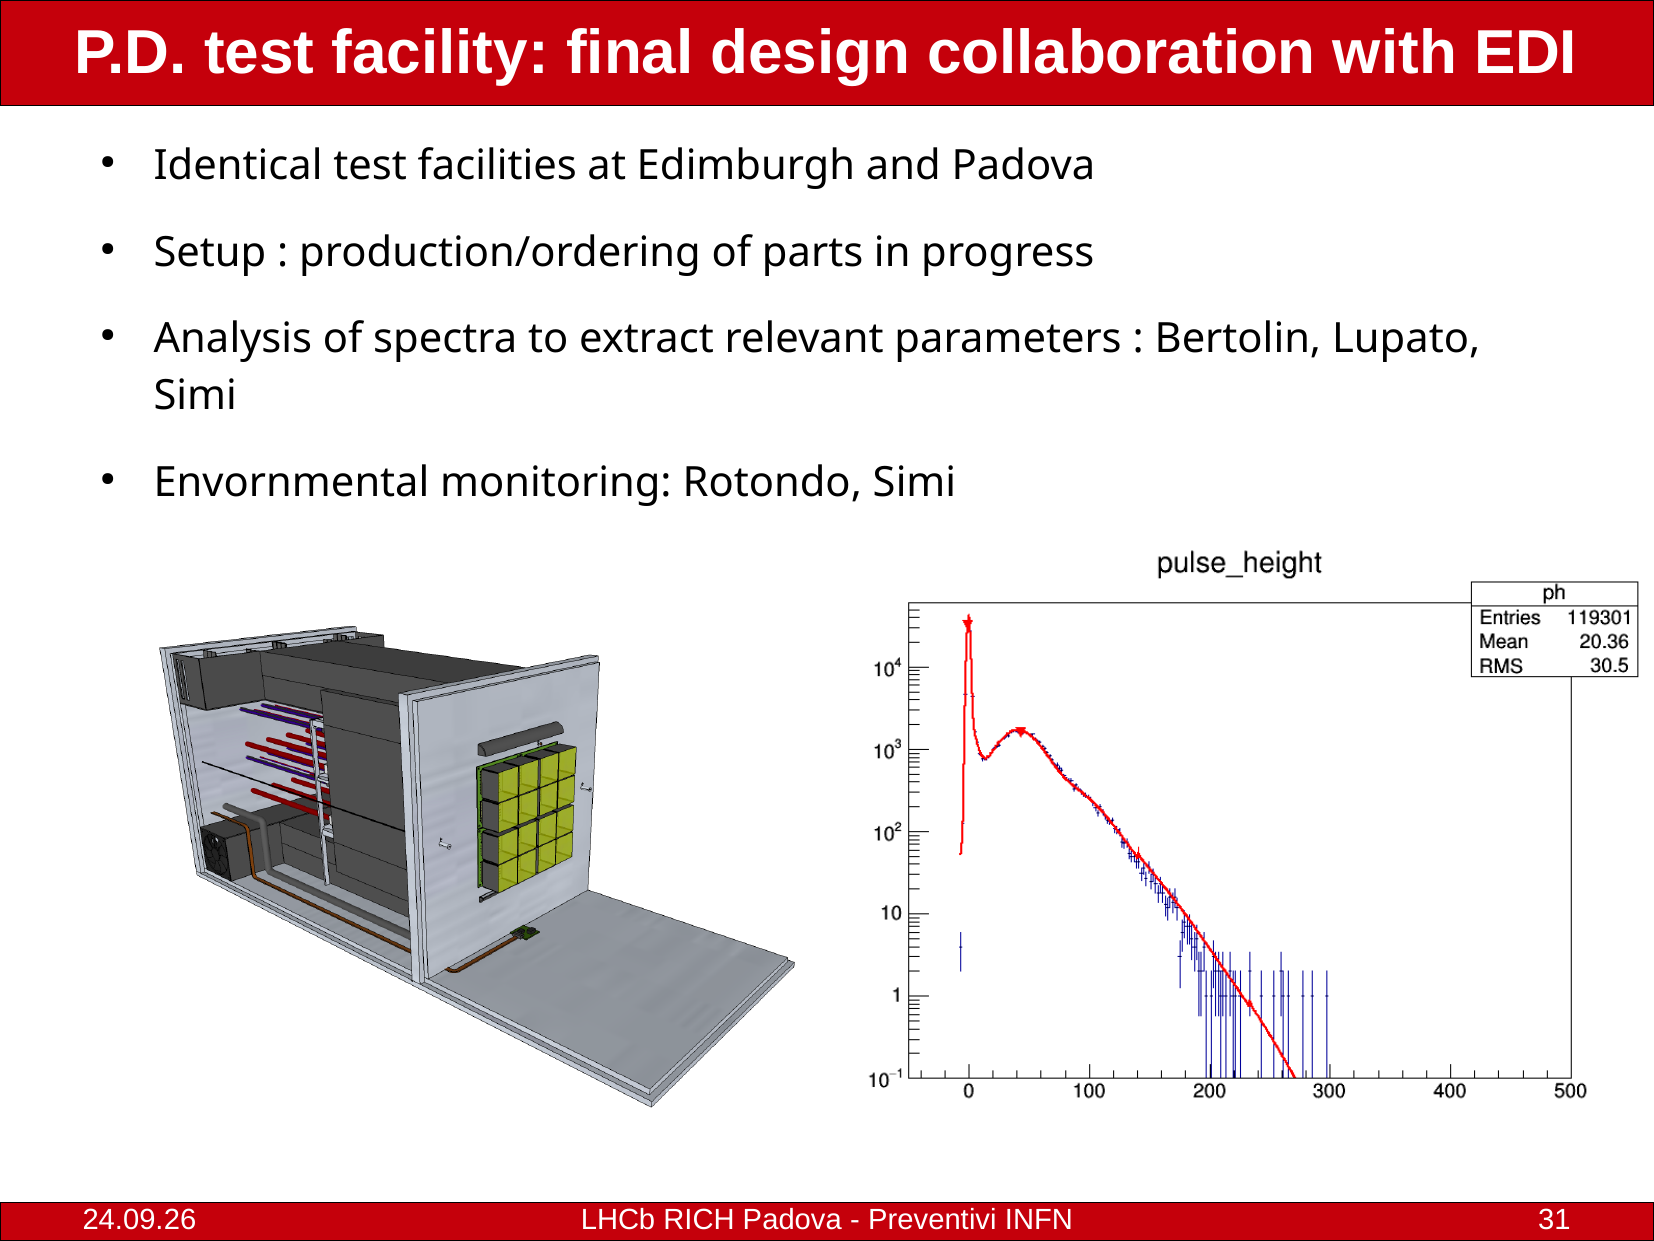

# P.D. test facility: final design collaboration with EDI
Identical test facilities at Edimburgh and Padova
Setup : production/ordering of parts in progress
Analysis of spectra to extract relevant parameters : Bertolin, Lupato, Simi
Envornmental monitoring: Rotondo, Simi
LHCb RICH Padova - Preventivi INFN
31